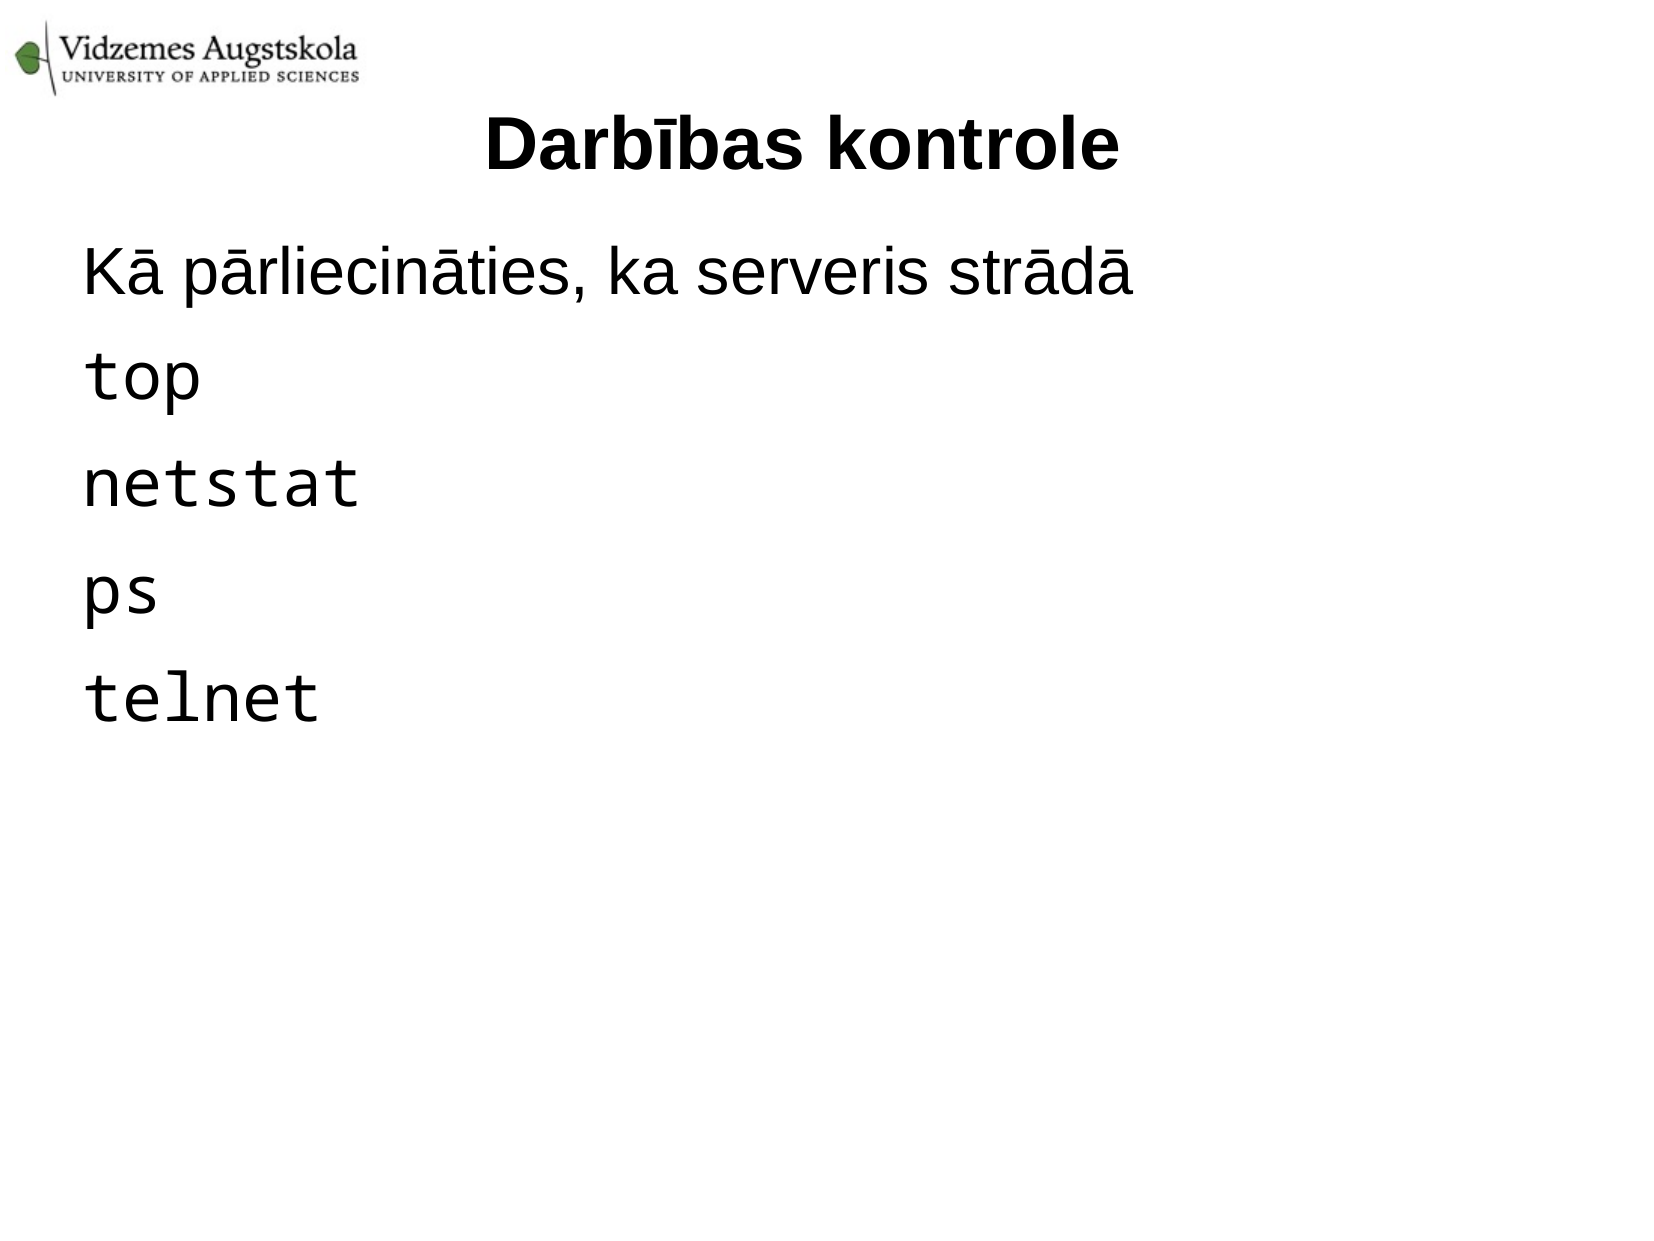

# Darbības kontrole
Kā pārliecināties, ka serveris strādā
top
netstat
ps
telnet